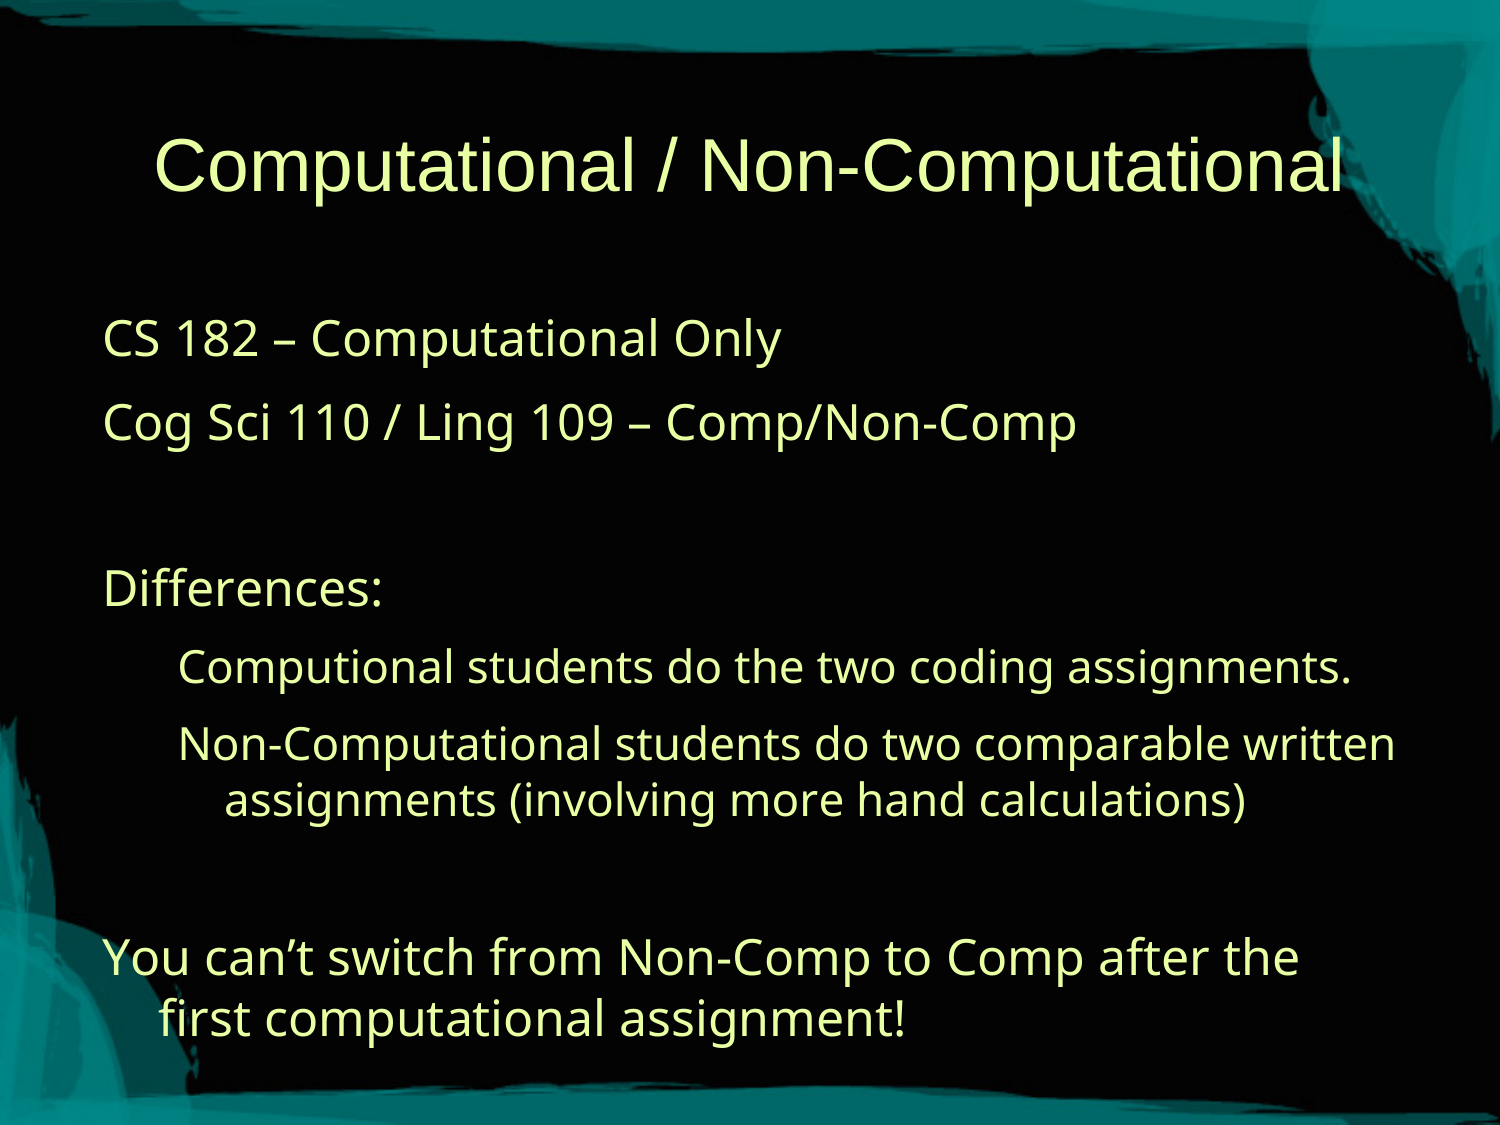

# Computational / Non-Computational
CS 182 – Computational Only
Cog Sci 110 / Ling 109 – Comp/Non-Comp
Differences:
Computional students do the two coding assignments.
Non-Computational students do two comparable written assignments (involving more hand calculations)
You can’t switch from Non-Comp to Comp after the first computational assignment!